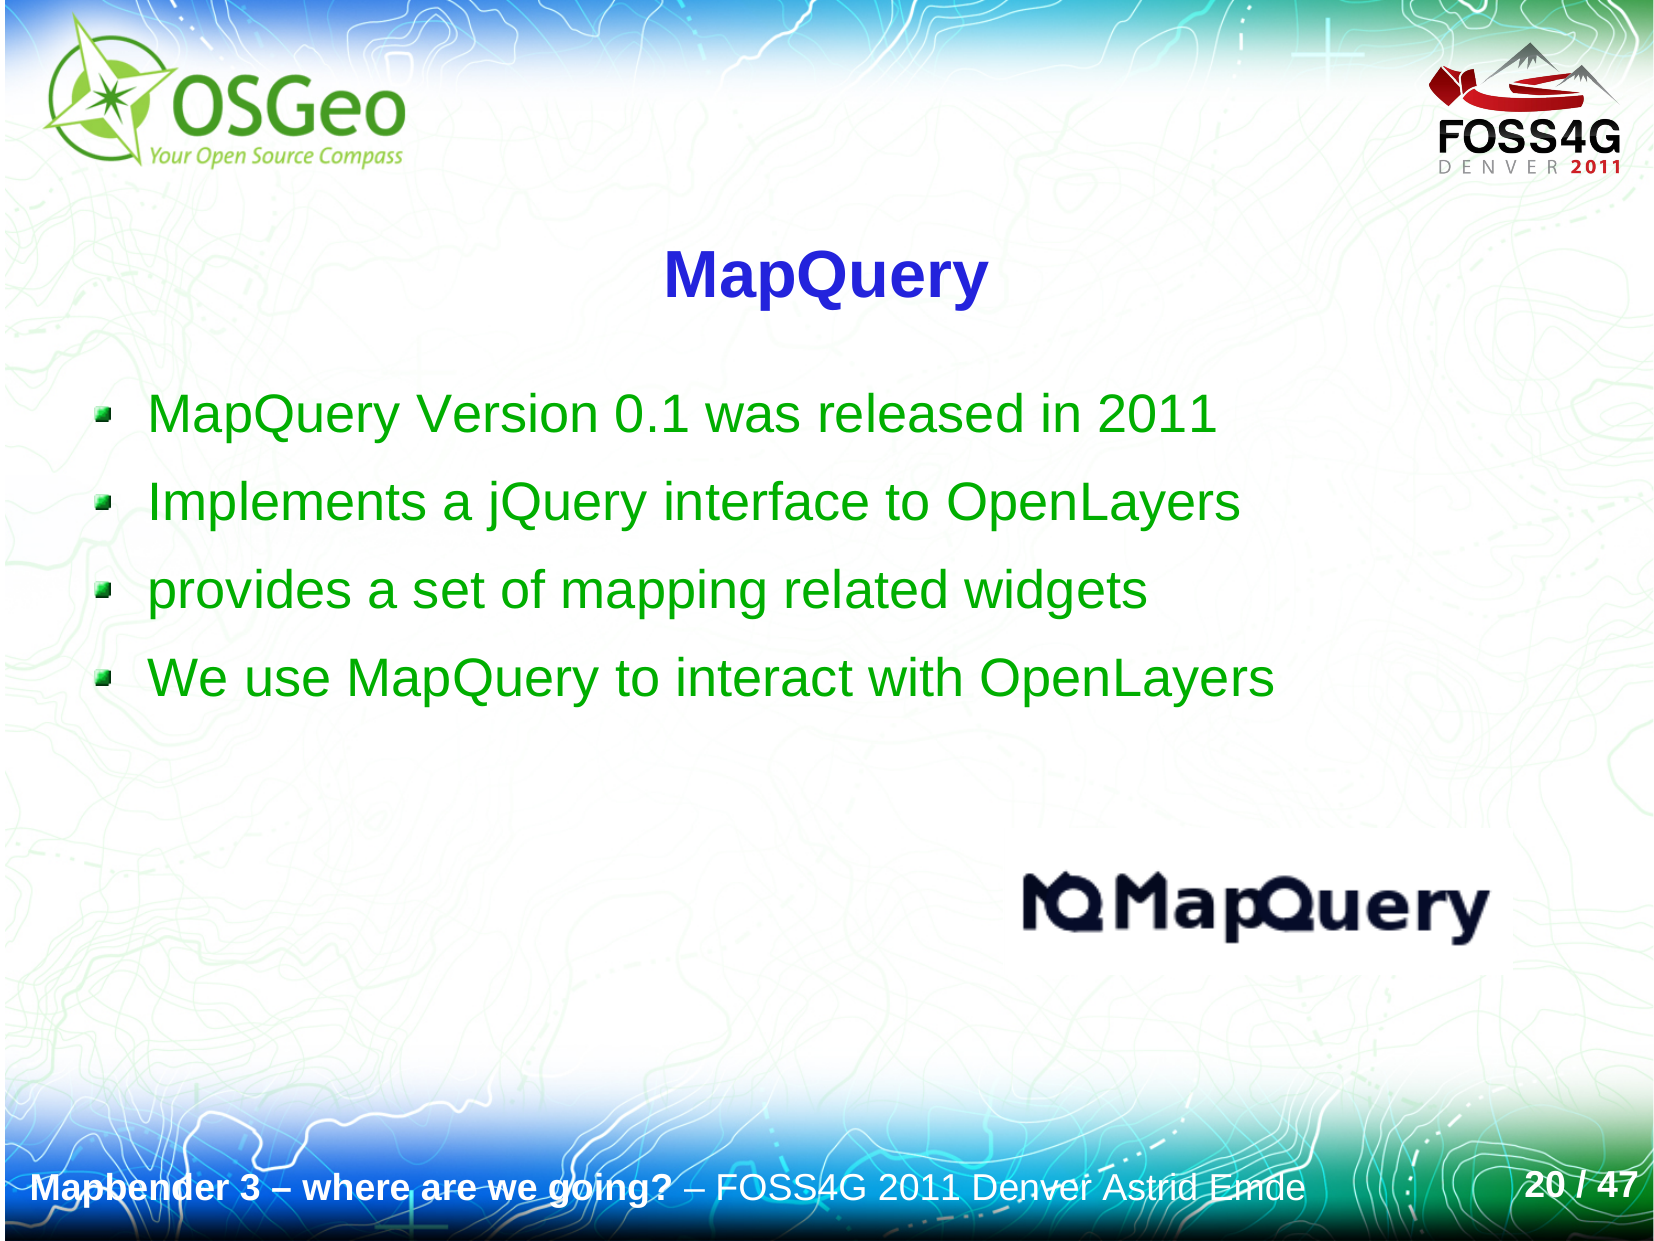

# MapQuery
MapQuery Version 0.1 was released in 2011
Implements a jQuery interface to OpenLayers
provides a set of mapping related widgets
We use MapQuery to interact with OpenLayers